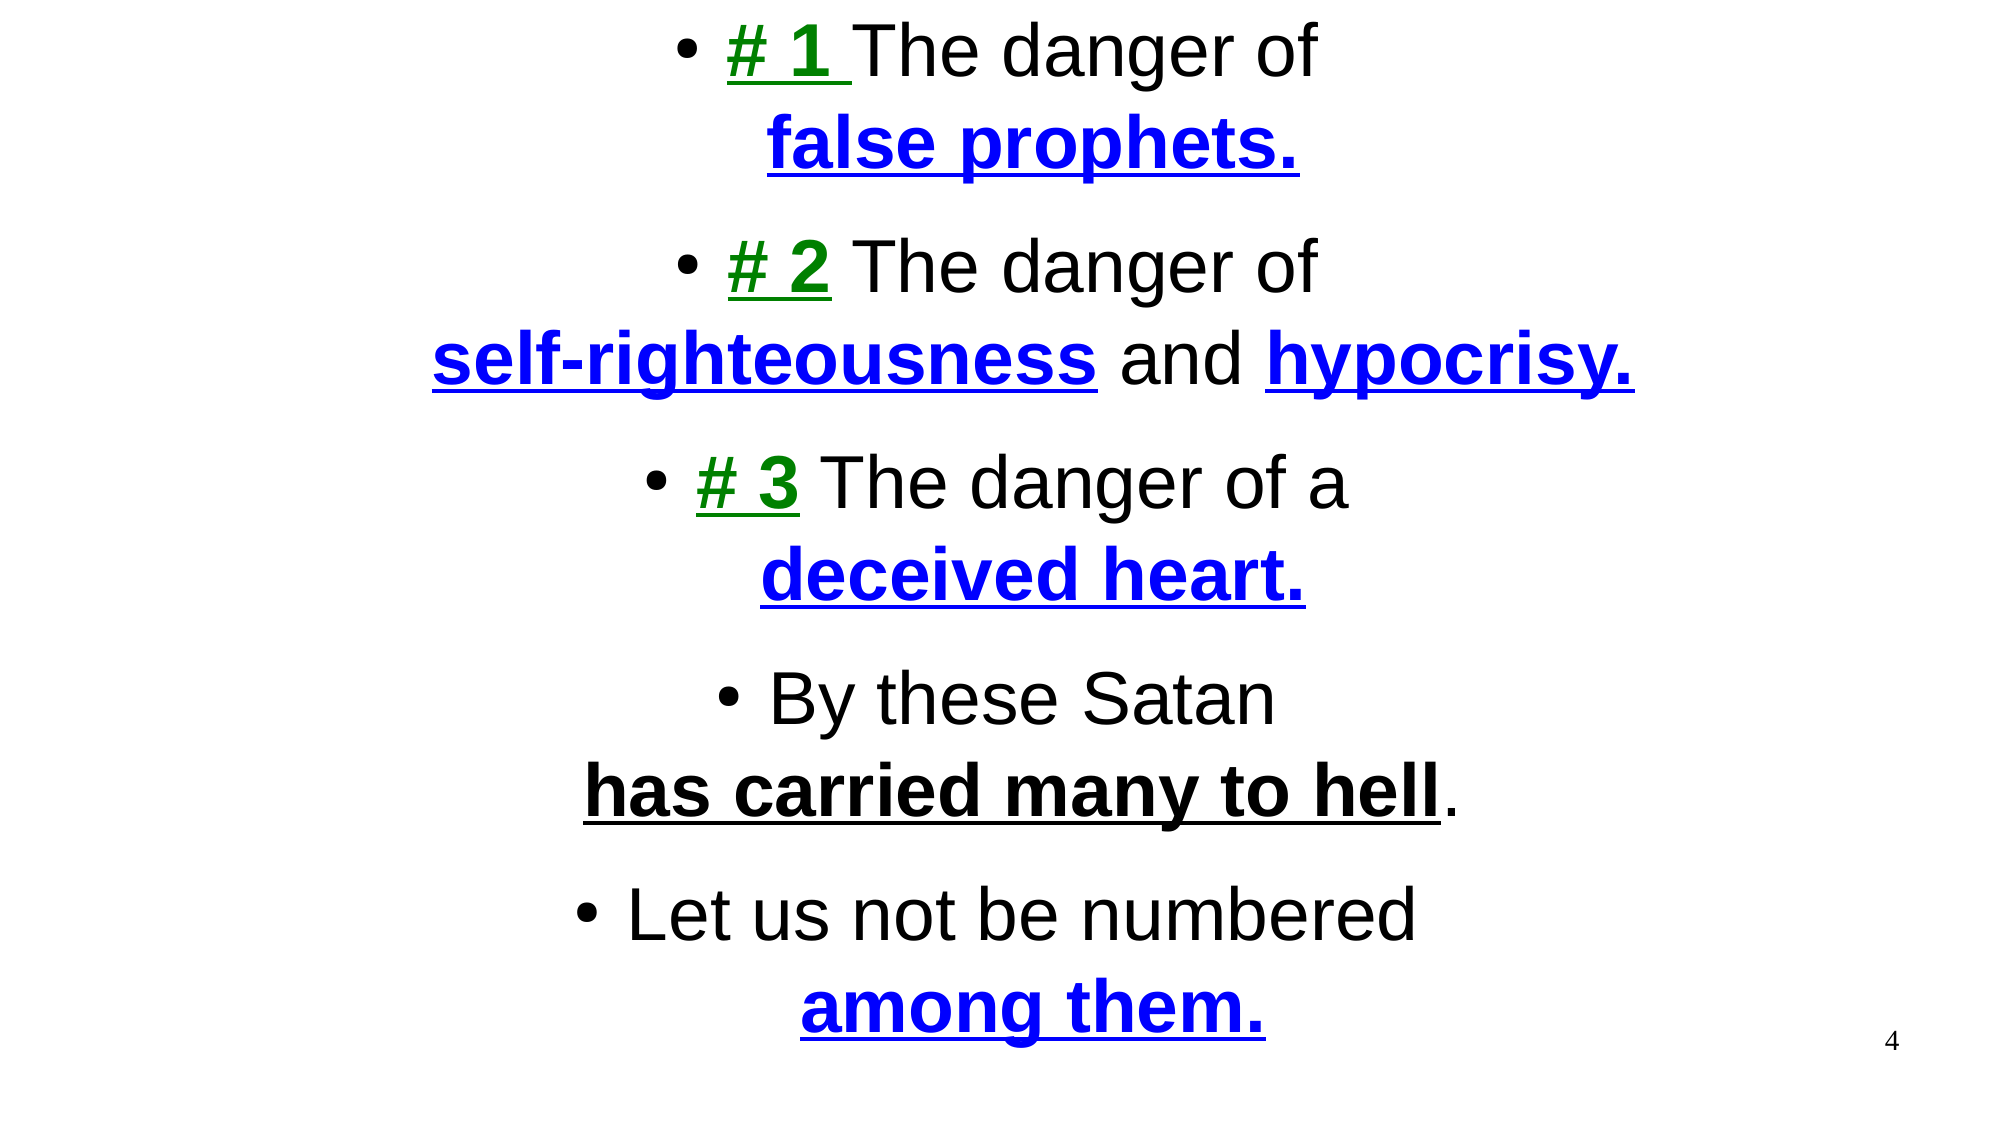

# # 1 The danger of false prophets.
# 2 The danger of self-righteousness and hypocrisy.
# 3 The danger of a deceived heart.
By these Satan
has carried many to hell.
Let us not be numbered
among them.
4